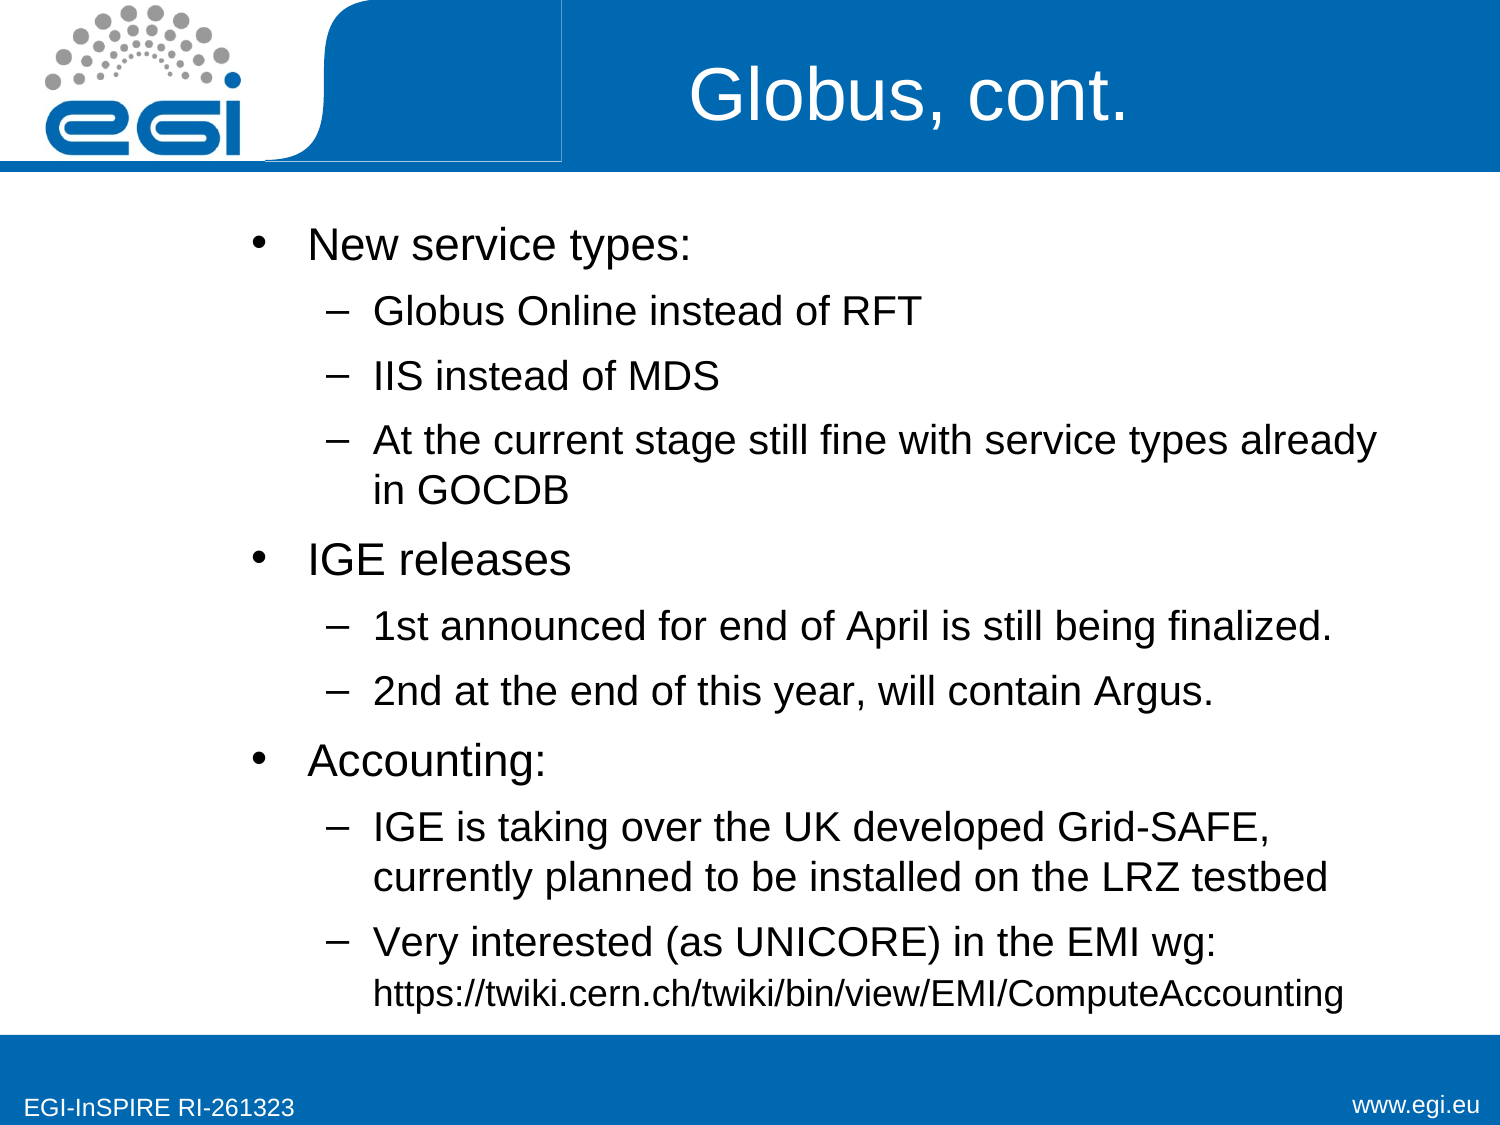

# Globus, cont.
New service types:
Globus Online instead of RFT
IIS instead of MDS
At the current stage still fine with service types already in GOCDB
IGE releases
1st announced for end of April is still being finalized.
2nd at the end of this year, will contain Argus.
Accounting:
IGE is taking over the UK developed Grid-SAFE, currently planned to be installed on the LRZ testbed
Very interested (as UNICORE) in the EMI wg: https://twiki.cern.ch/twiki/bin/view/EMI/ComputeAccounting